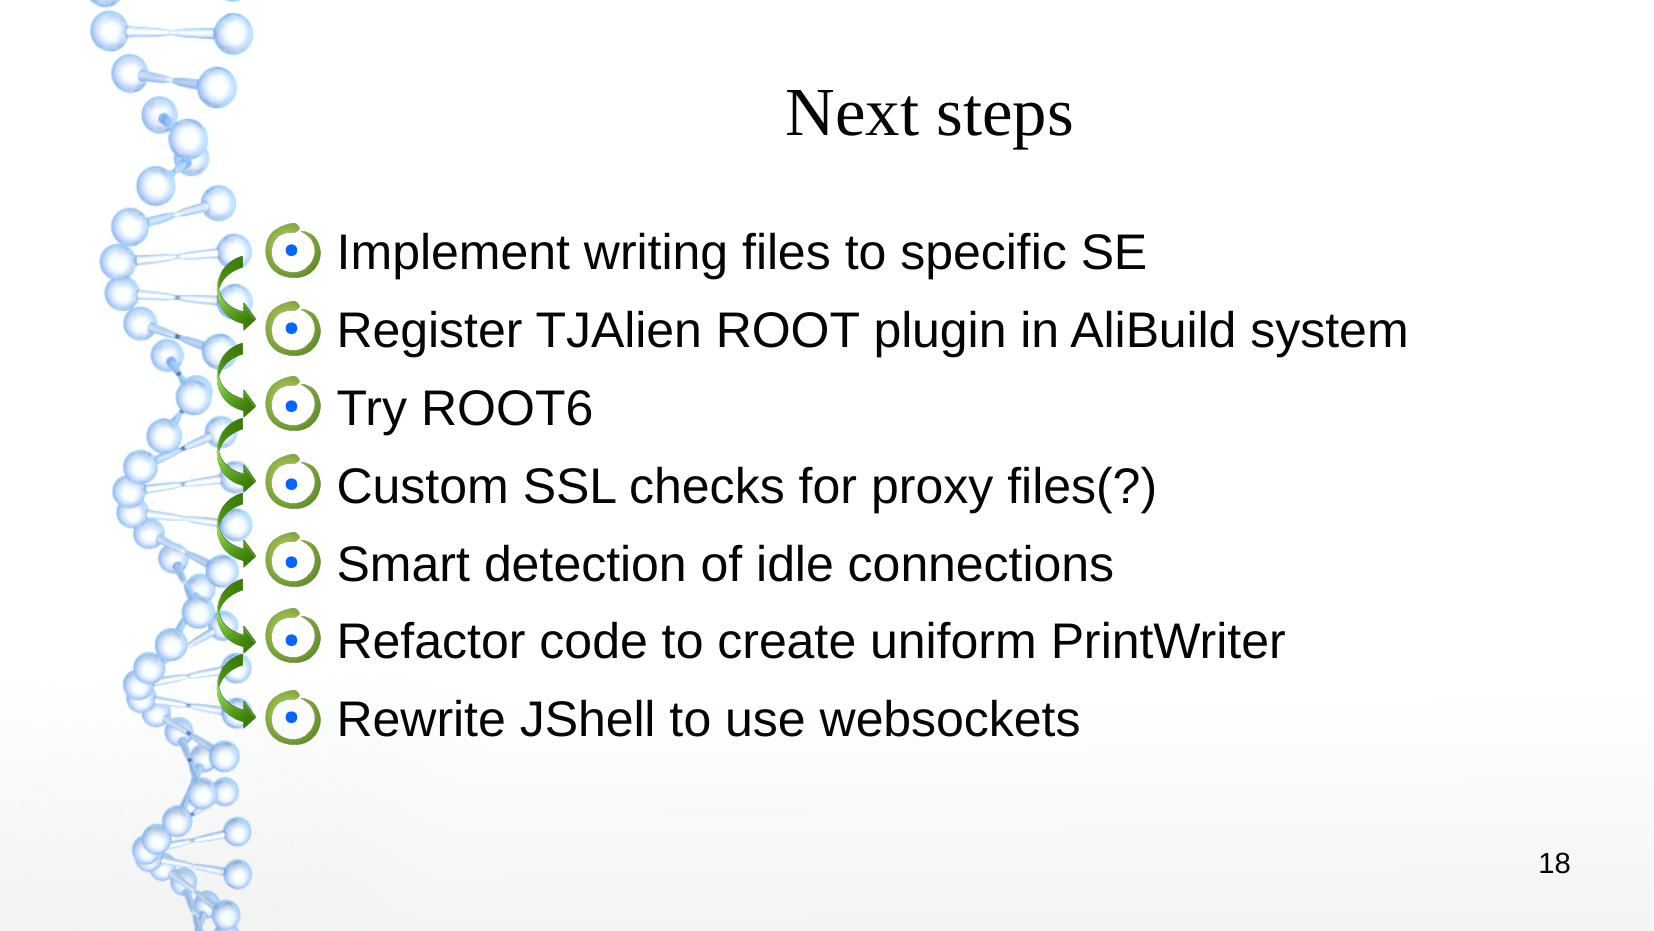

# Next steps
Implement writing files to specific SE
Register TJAlien ROOT plugin in AliBuild system
Try ROOT6
Custom SSL checks for proxy files(?)
Smart detection of idle connections
Refactor code to create uniform PrintWriter
Rewrite JShell to use websockets
18